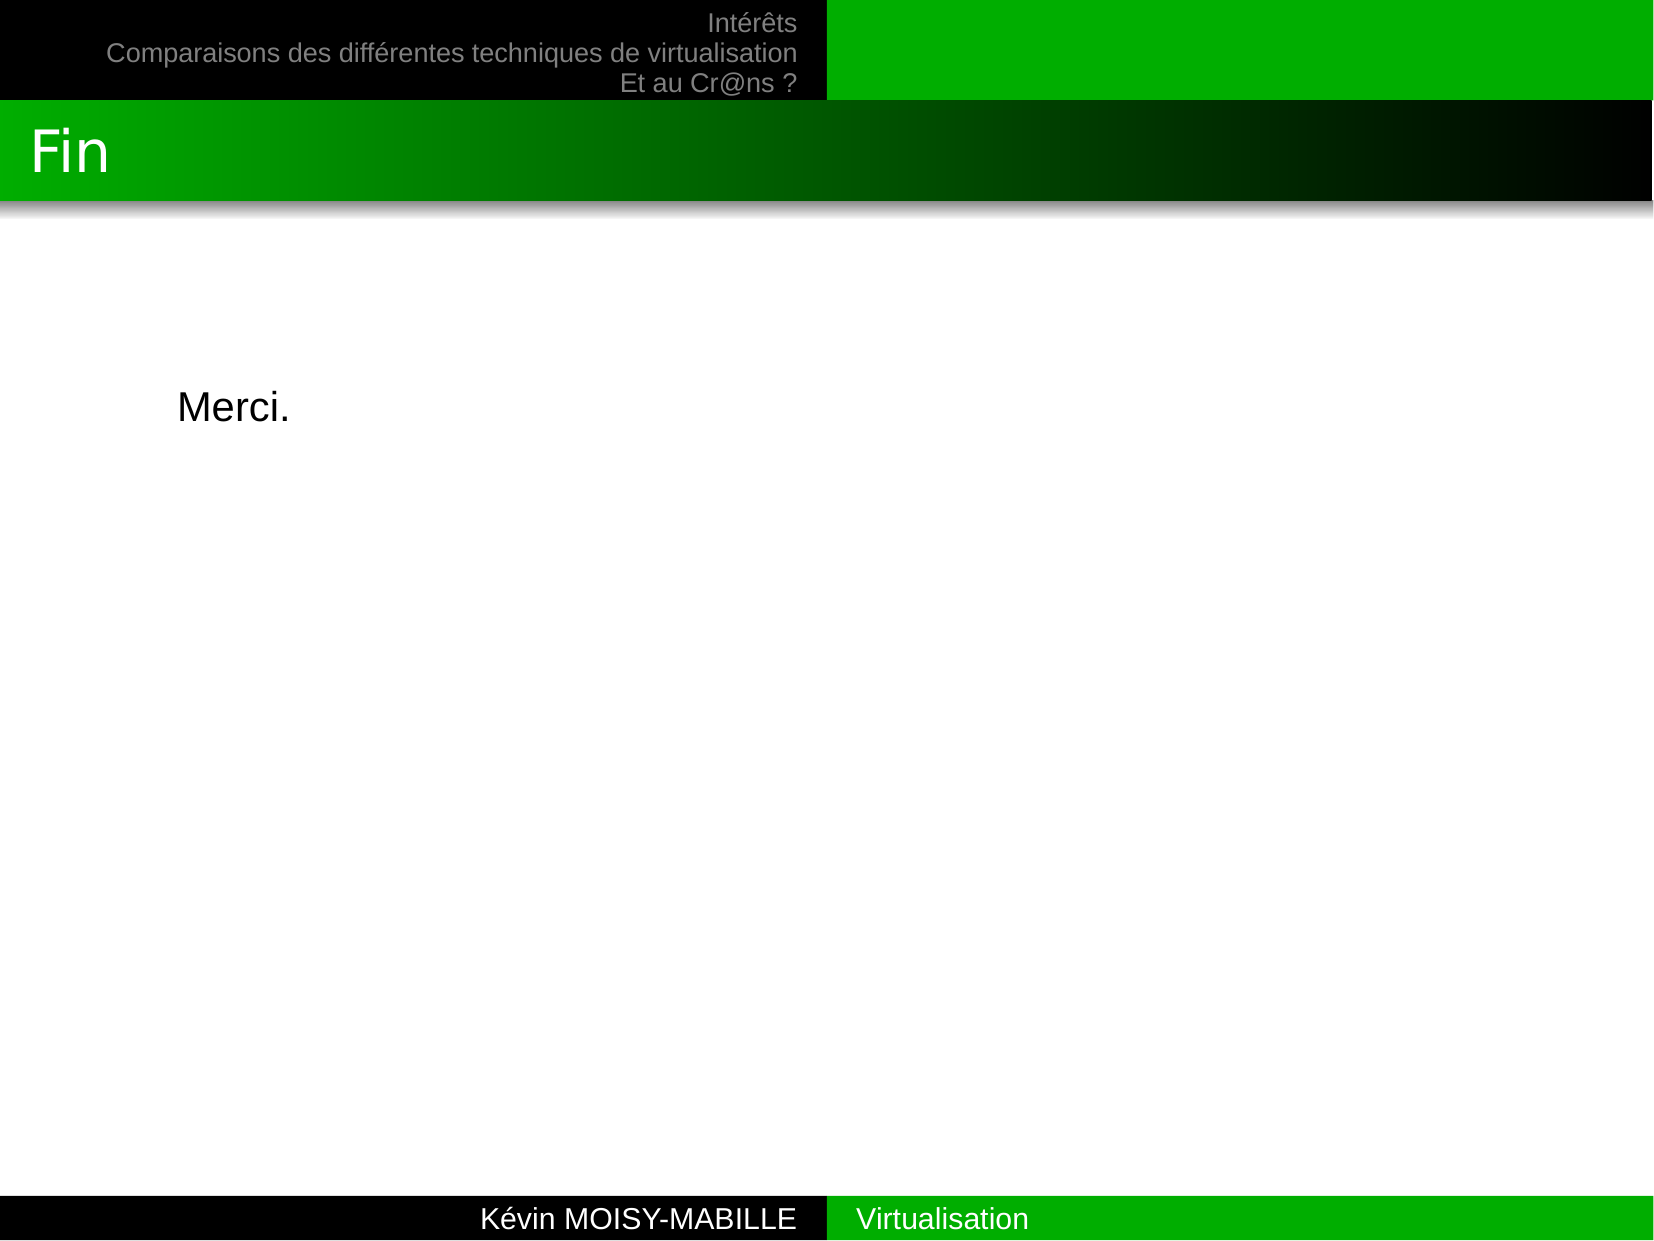

Intérêts
Comparaisons des différentes techniques de virtualisation
Et au Cr@ns ?
Fin
Merci.
Kévin MOISY-MABILLE
Virtualisation